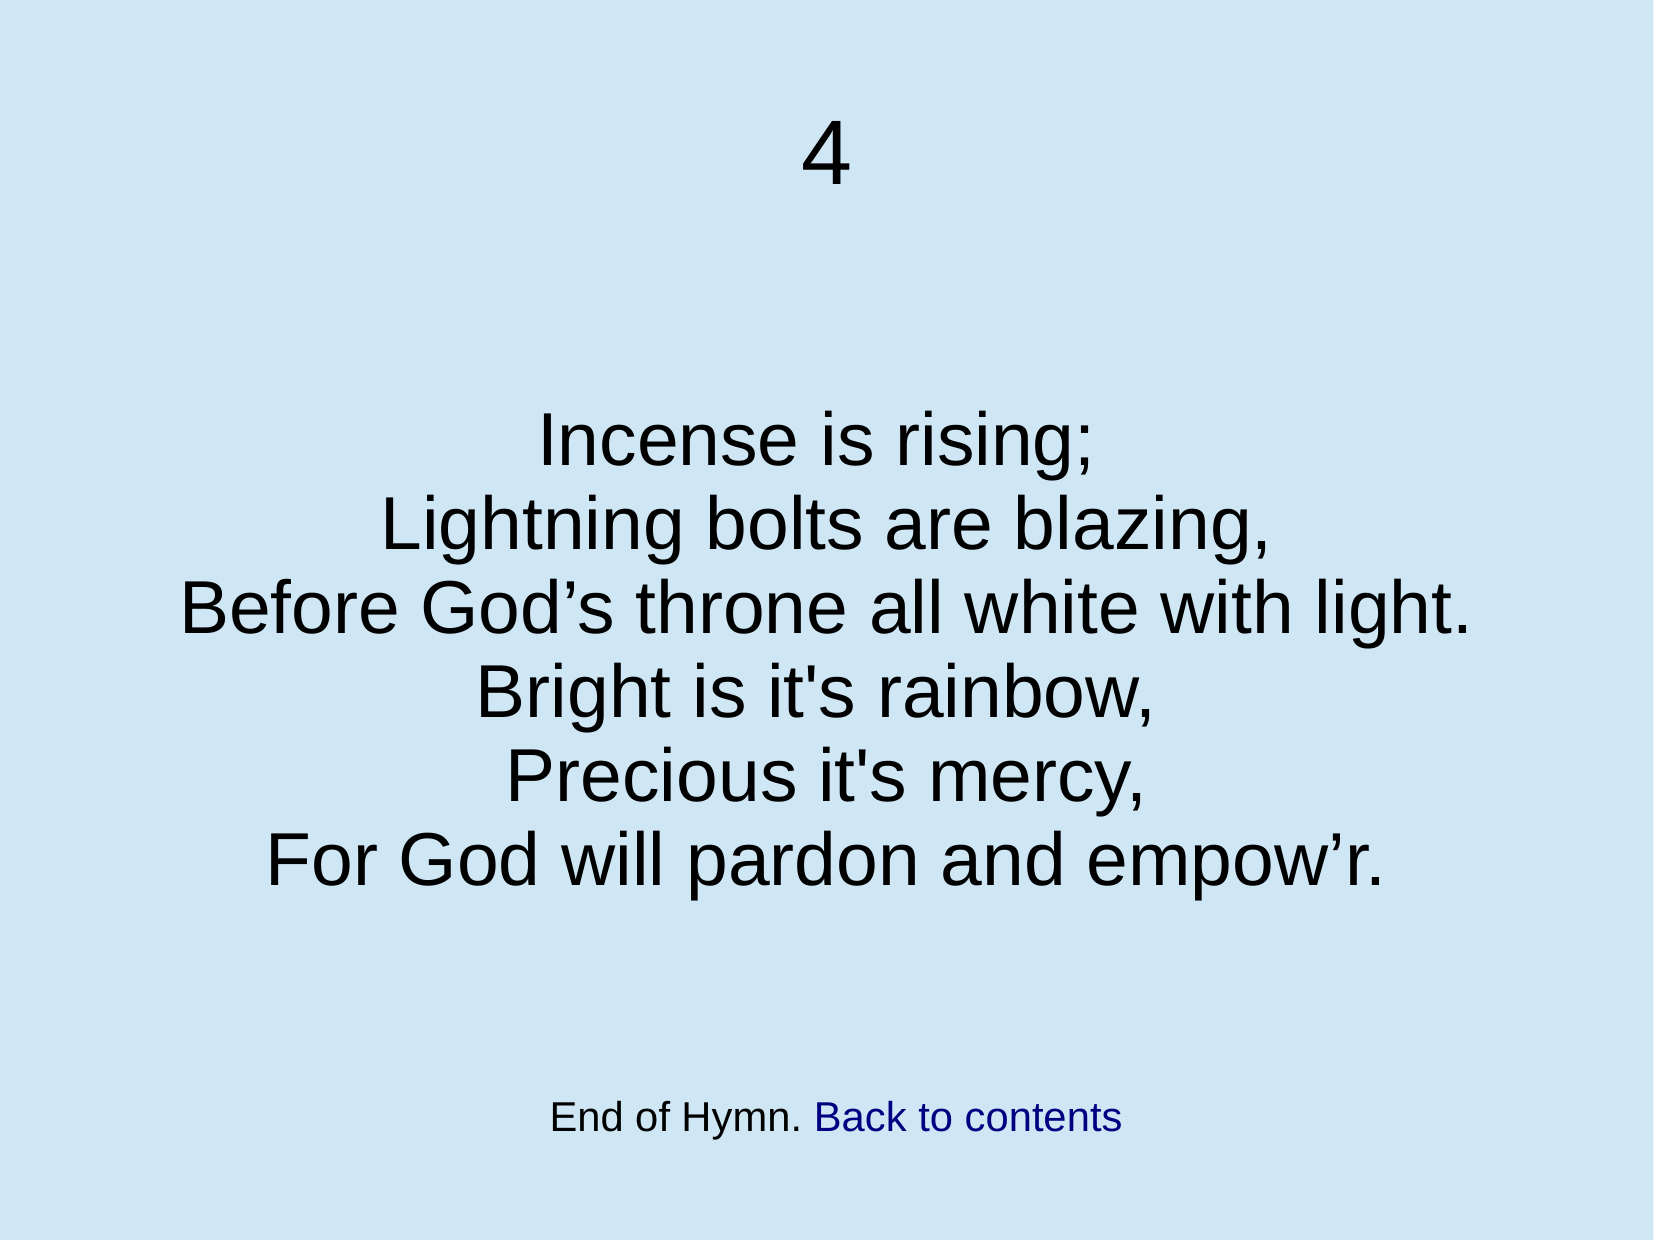

# 4
Incense is rising;
Lightning bolts are blazing,
Before God’s throne all white with light.
Bright is it's rainbow,
Precious it's mercy,
For God will pardon and empow’r.
 End of Hymn. Back to contents